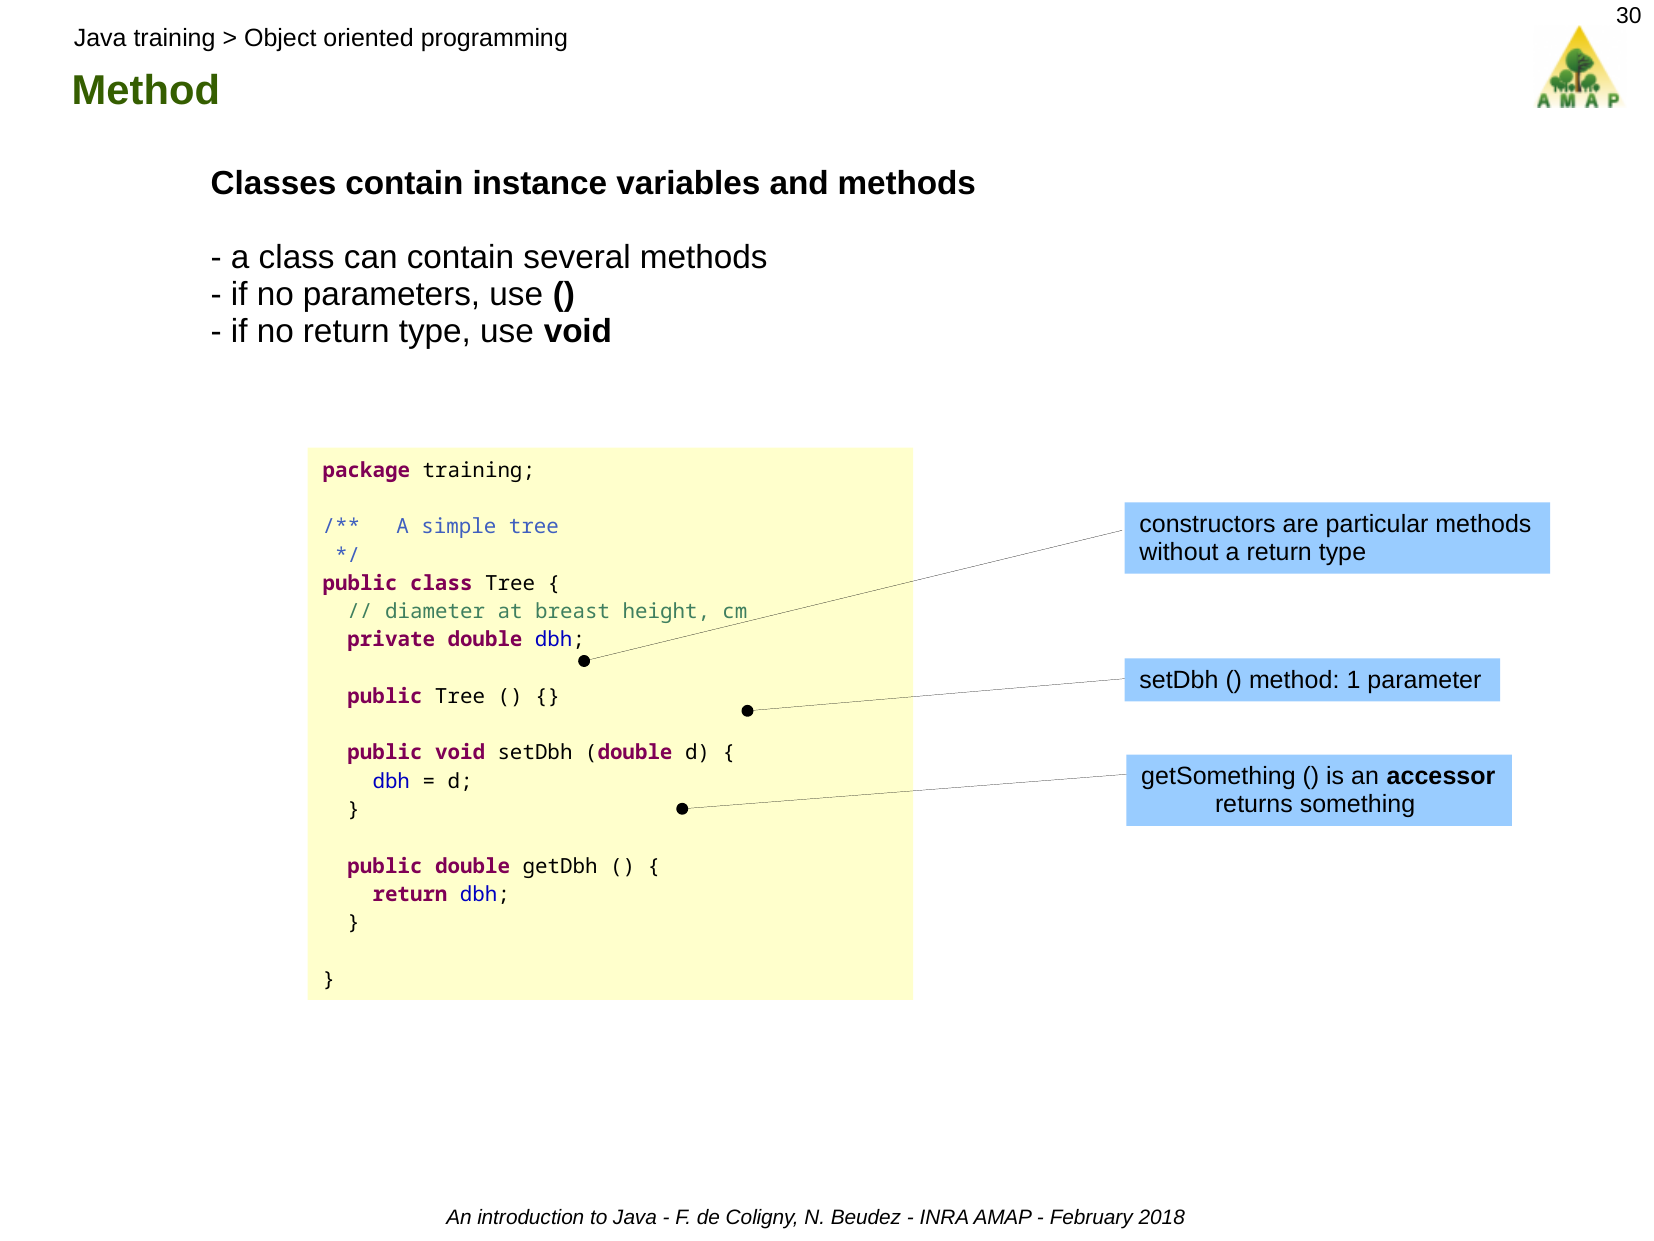

30
Java training > Object oriented programming
Method
Classes contain instance variables and methods
- a class can contain several methods
- if no parameters, use ()
- if no return type, use void
package training;
/**	A simple tree
 */
public class Tree {
 // diameter at breast height, cm
 private double dbh;
 public Tree () {}
 public void setDbh (double d) {
 dbh = d;
 }
 public double getDbh () {
 return dbh;
 }
}
constructors are particular methods without a return type
setDbh () method: 1 parameter
getSomething () is an accessor
	returns something